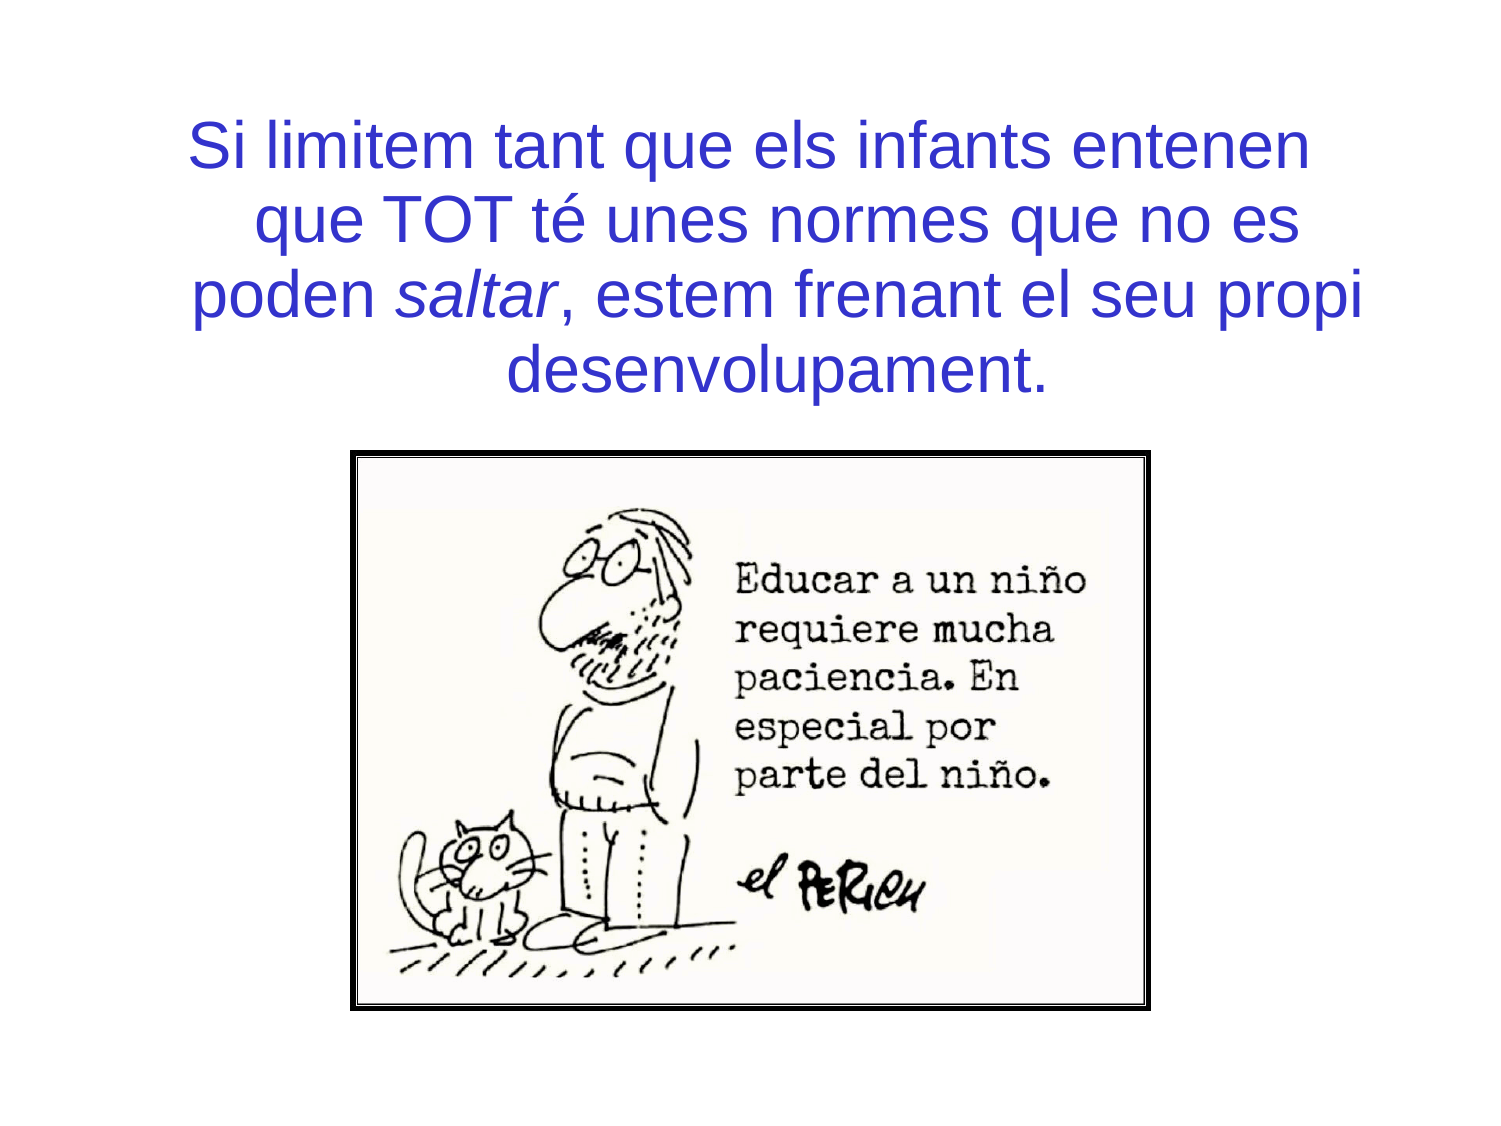

Si limitem tant que els infants entenen que TOT té unes normes que no es poden saltar, estem frenant el seu propi desenvolupament.